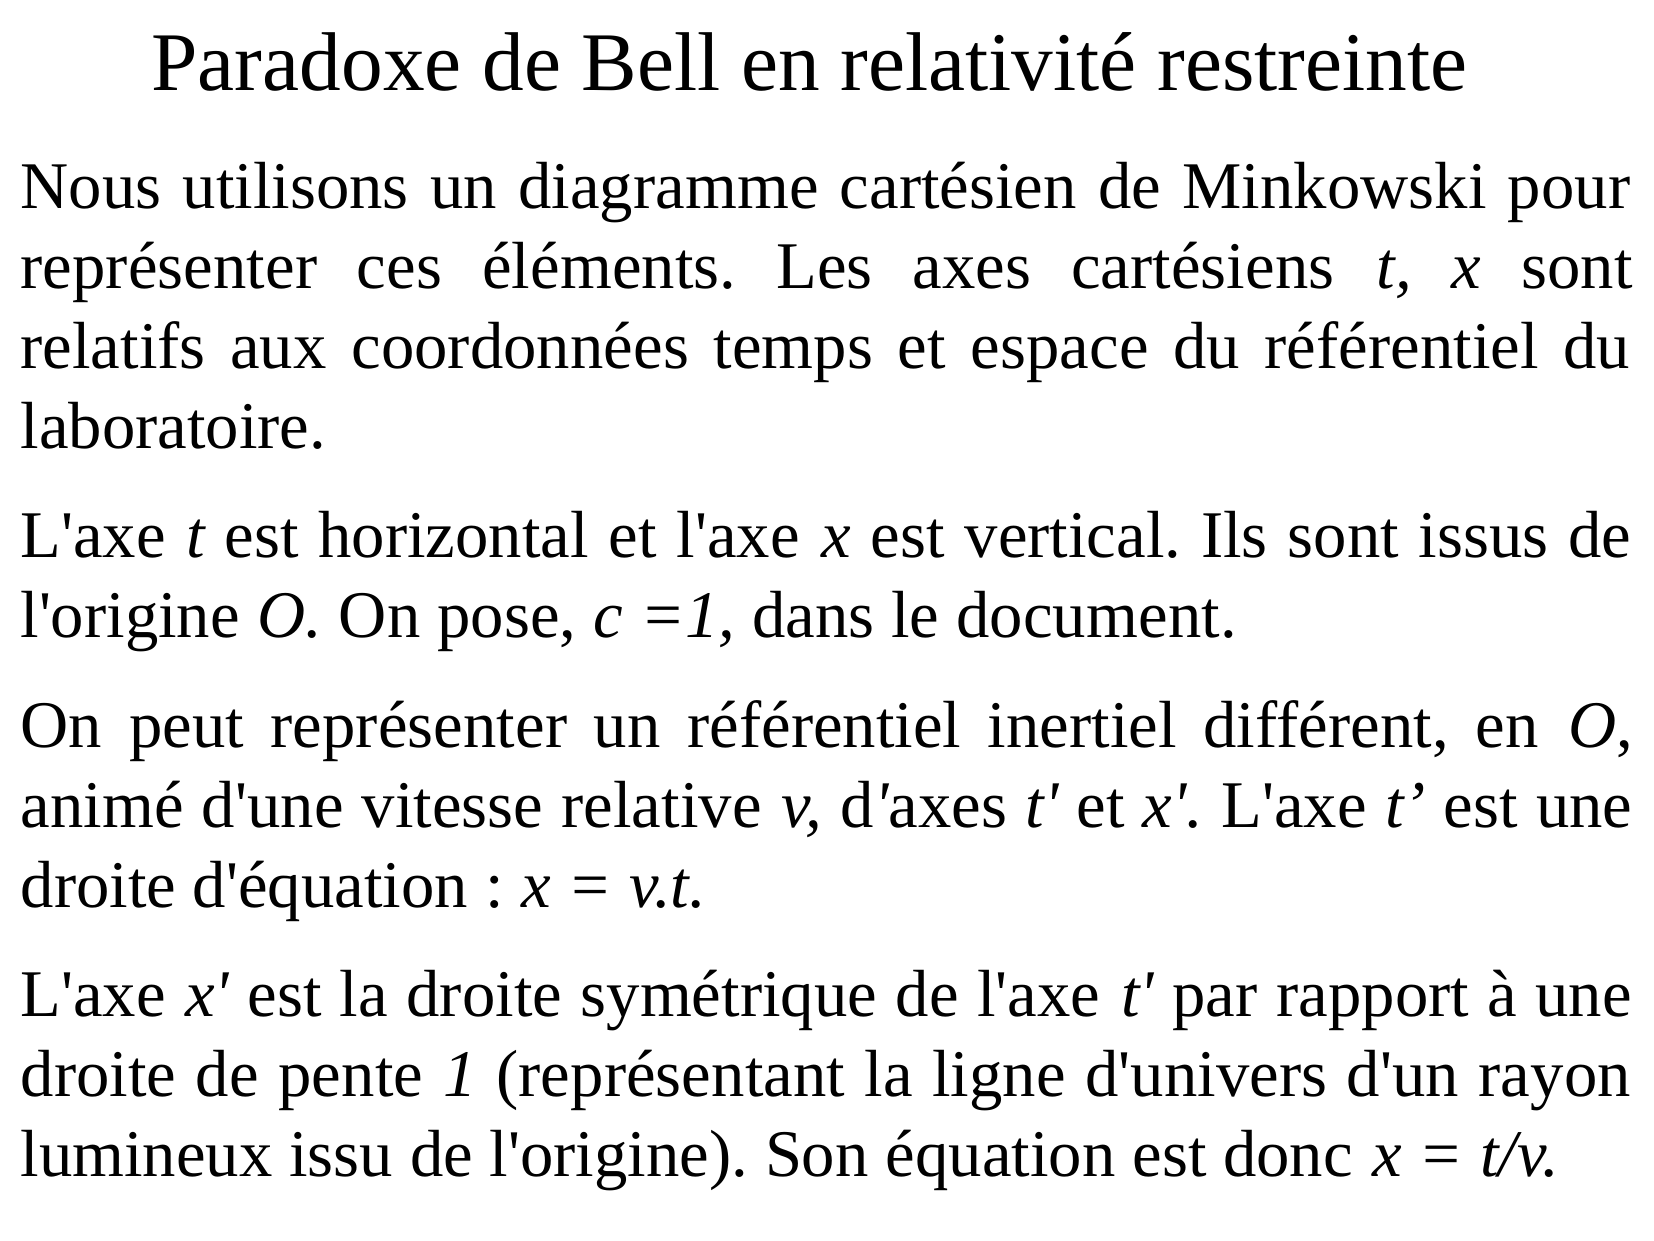

Paradoxe de Bell en relativité restreinte
Nous utilisons un diagramme cartésien de Minkowski pour représenter ces éléments. Les axes cartésiens t, x sont relatifs aux coordonnées temps et espace du référentiel du laboratoire.
L'axe t est horizontal et l'axe x est vertical. Ils sont issus de l'origine O. On pose, c =1, dans le document.
On peut représenter un référentiel inertiel différent, en O, animé d'une vitesse relative v, d'axes t' et x'. L'axe t’ est une droite d'équation : x = v.t.
L'axe x' est la droite symétrique de l'axe t' par rapport à une droite de pente 1 (représentant la ligne d'univers d'un rayon lumineux issu de l'origine). Son équation est donc x = t/v.